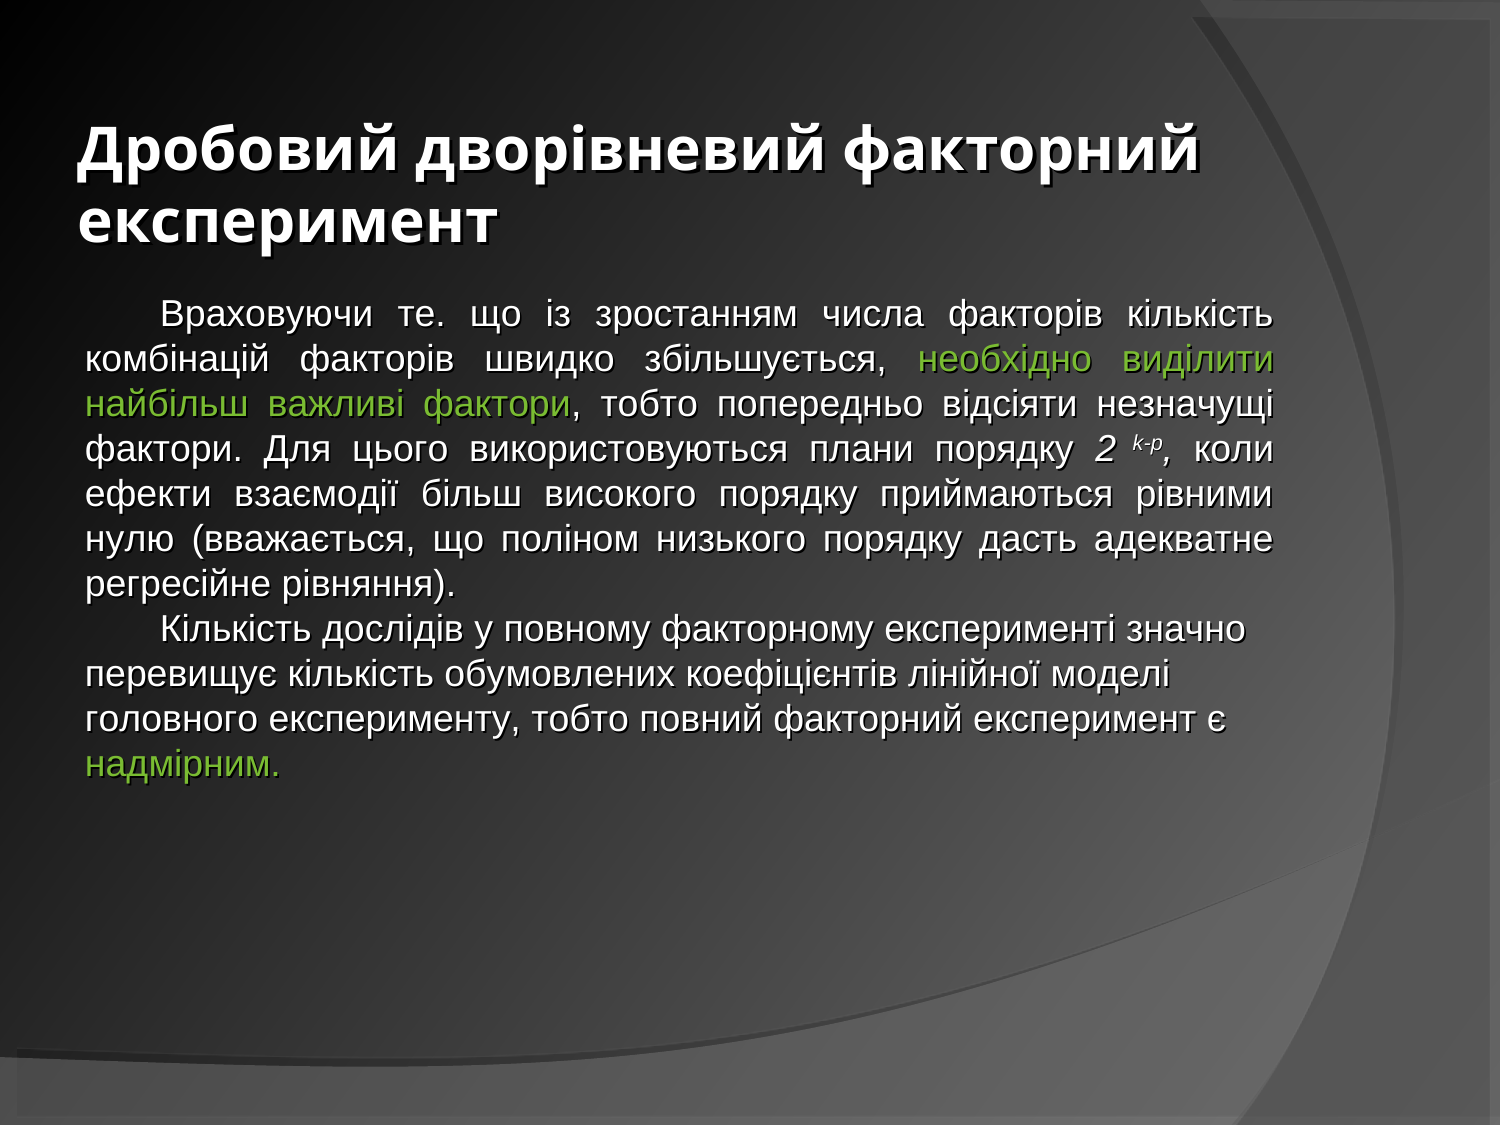

# Дробовий дворівневий факторний експеримент
Враховуючи те. що із зростанням числа факторів кількість комбінацій факторів швидко збільшується, необхідно виділити найбільш важливі фактори, тобто попередньо відсіяти незначущі фактори. Для цього використовуються плани порядку 2 k-р, коли ефекти взаємодії більш високого порядку приймаються рівними нулю (вважається, що поліном низького порядку дасть адекватне регресійне рівняння).
Кількість дослідів у повному факторному експерименті значно перевищує кількість обумовлених коефіцієнтів лінійної моделі головного експерименту, тобто повний факторний експеримент є надмірним.